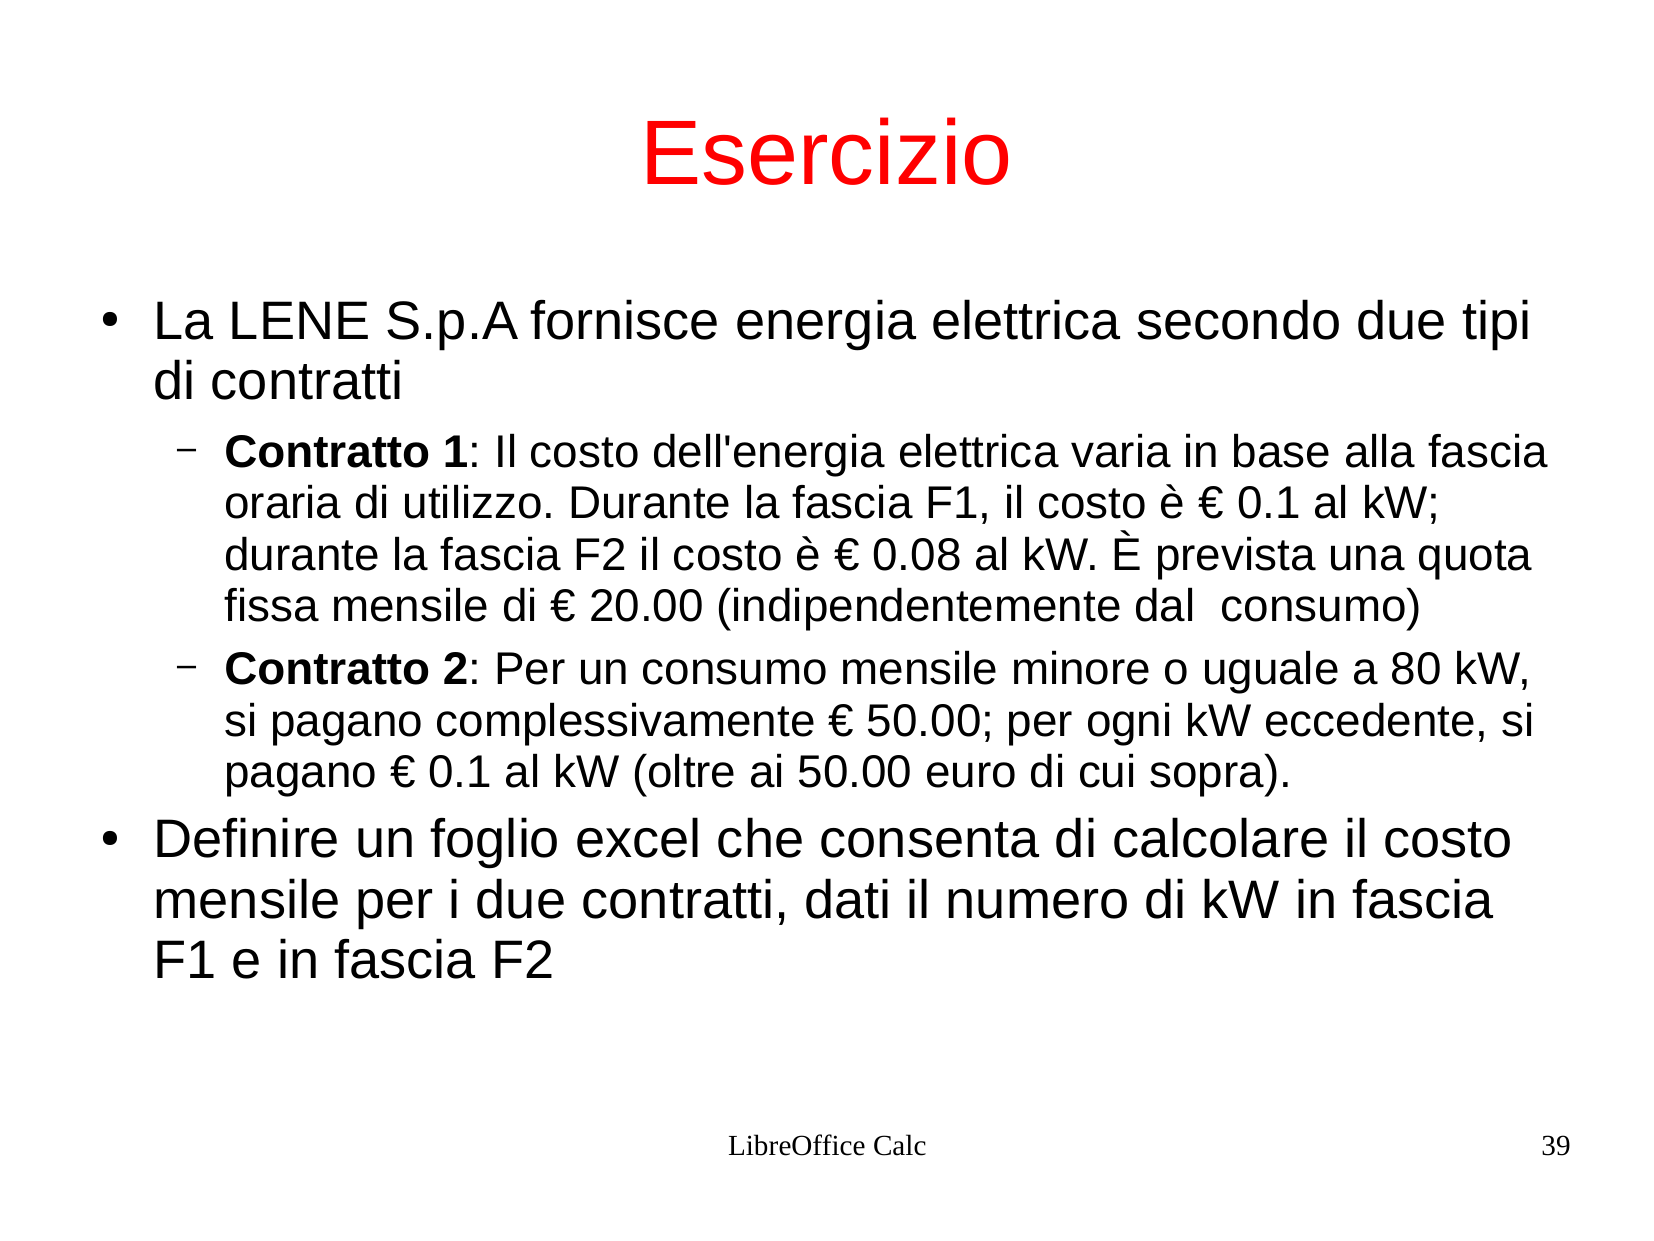

# Esercizio
La LENE S.p.A fornisce energia elettrica secondo due tipi di contratti
Contratto 1: Il costo dell'energia elettrica varia in base alla fascia oraria di utilizzo. Durante la fascia F1, il costo è € 0.1 al kW; durante la fascia F2 il costo è € 0.08 al kW. È prevista una quota fissa mensile di € 20.00 (indipendentemente dal consumo)
Contratto 2: Per un consumo mensile minore o uguale a 80 kW, si pagano complessivamente € 50.00; per ogni kW eccedente, si pagano € 0.1 al kW (oltre ai 50.00 euro di cui sopra).
Definire un foglio excel che consenta di calcolare il costo mensile per i due contratti, dati il numero di kW in fascia F1 e in fascia F2
LibreOffice Calc
39